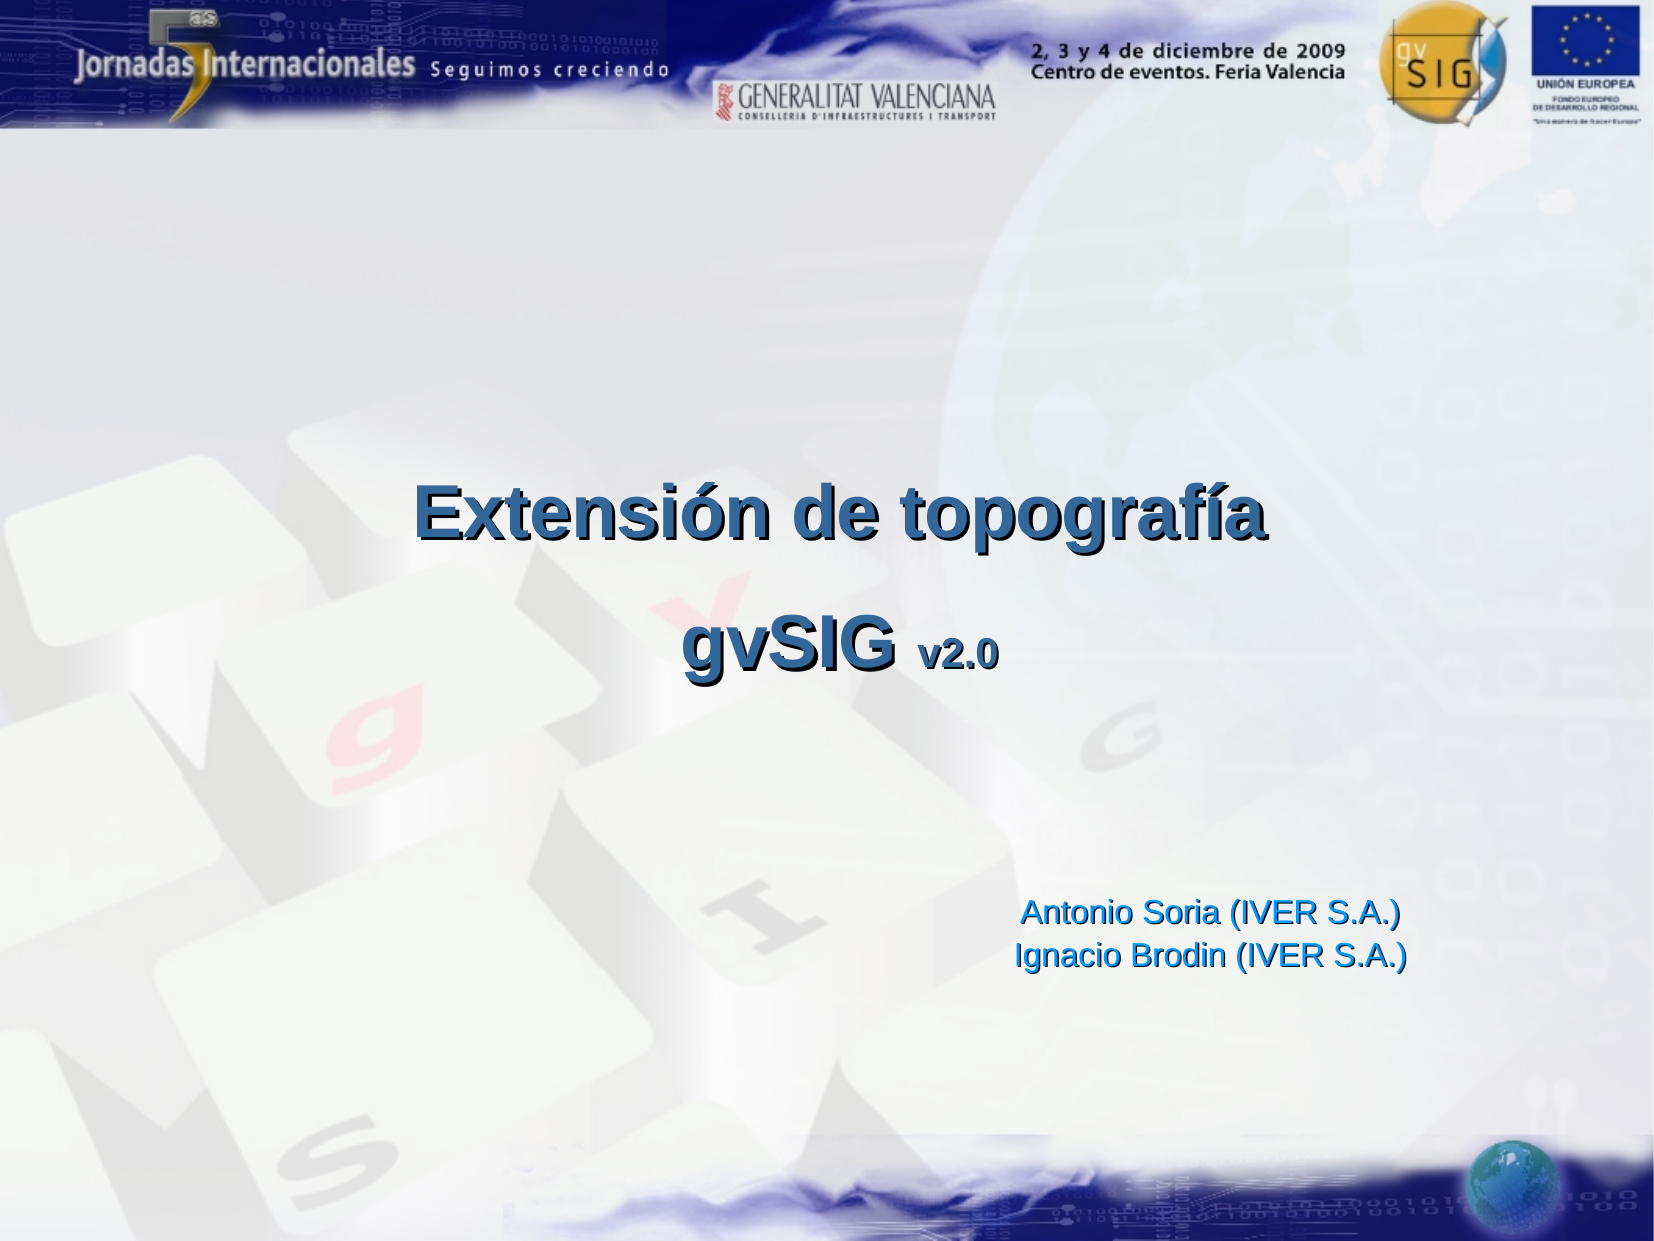

# Extensión de topografía
gvSIG v2.0
Antonio Soria (IVER S.A.)
Ignacio Brodin (IVER S.A.)